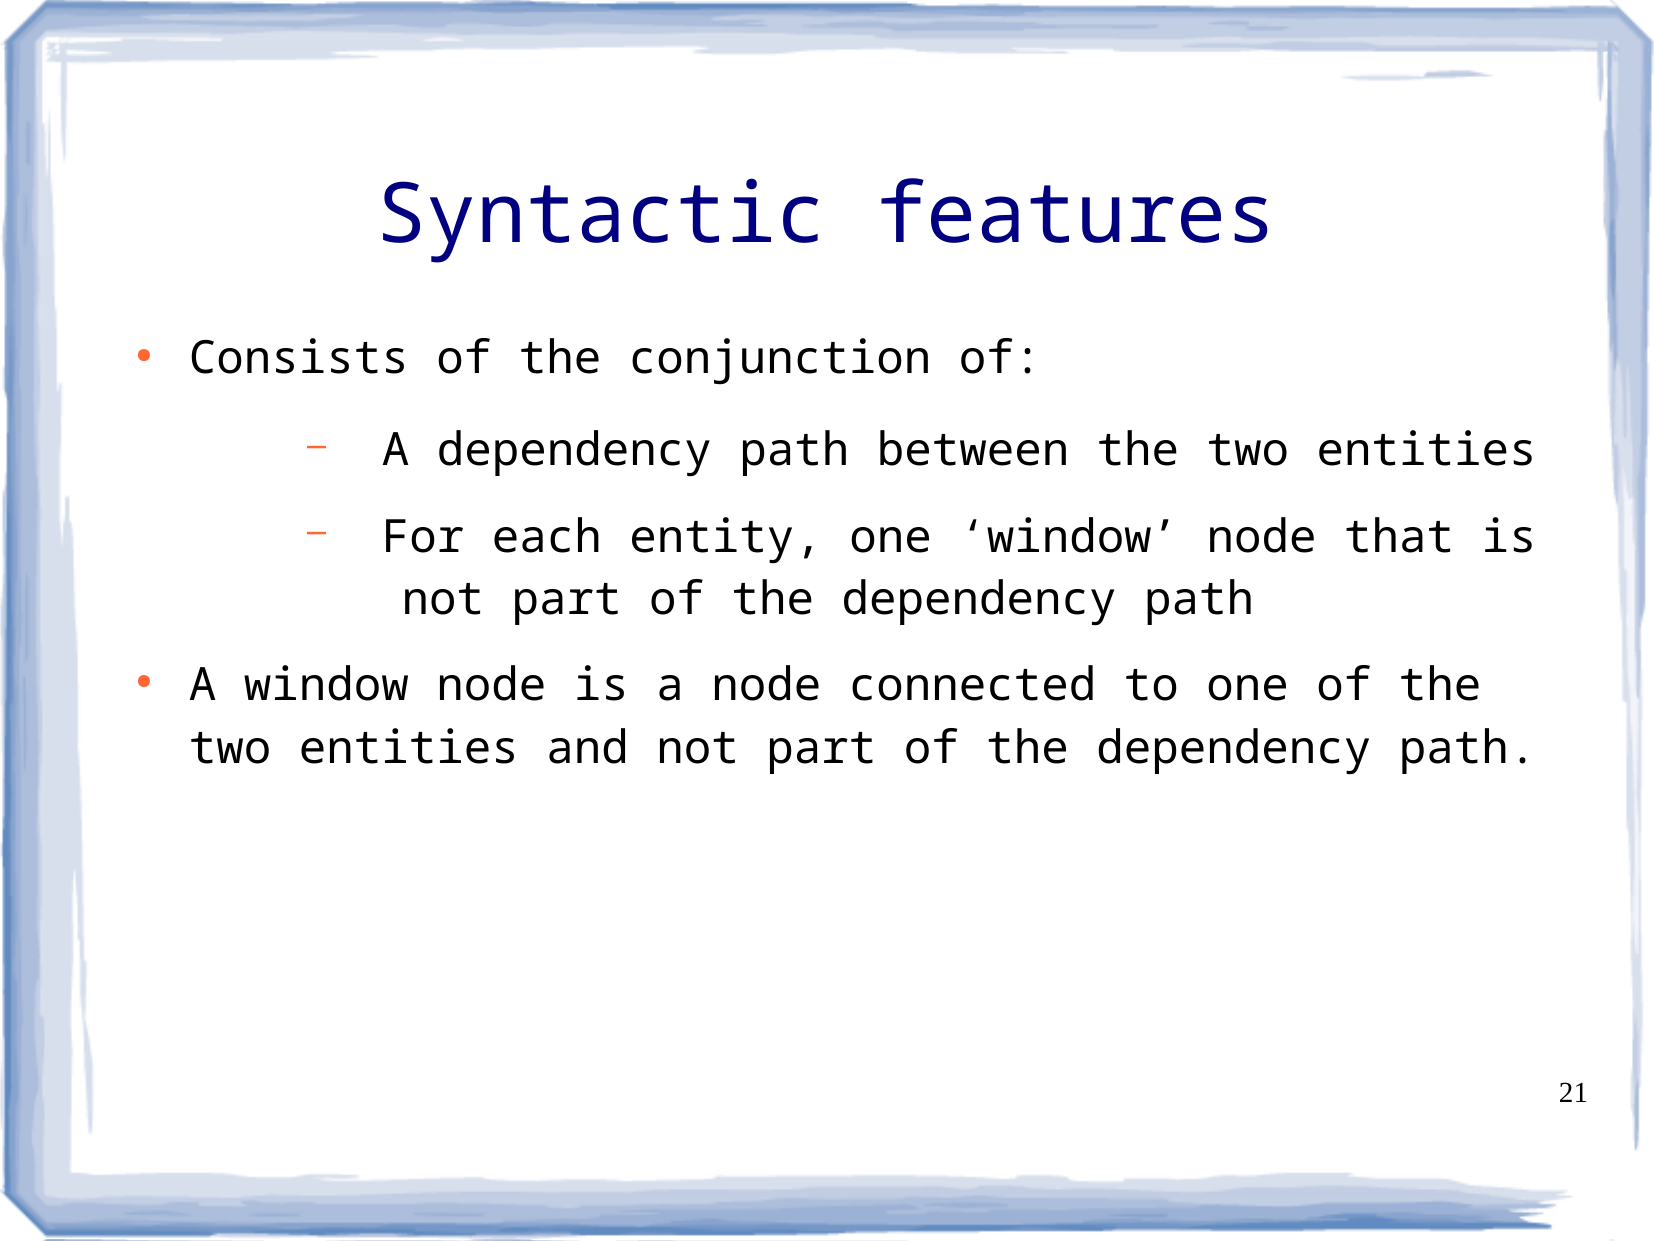

# Syntactic features
Consists of the conjunction of:
 A dependency path between the two entities
 For each entity, one ‘window’ node that is not part of the dependency path
A window node is a node connected to one of the two entities and not part of the dependency path.
21